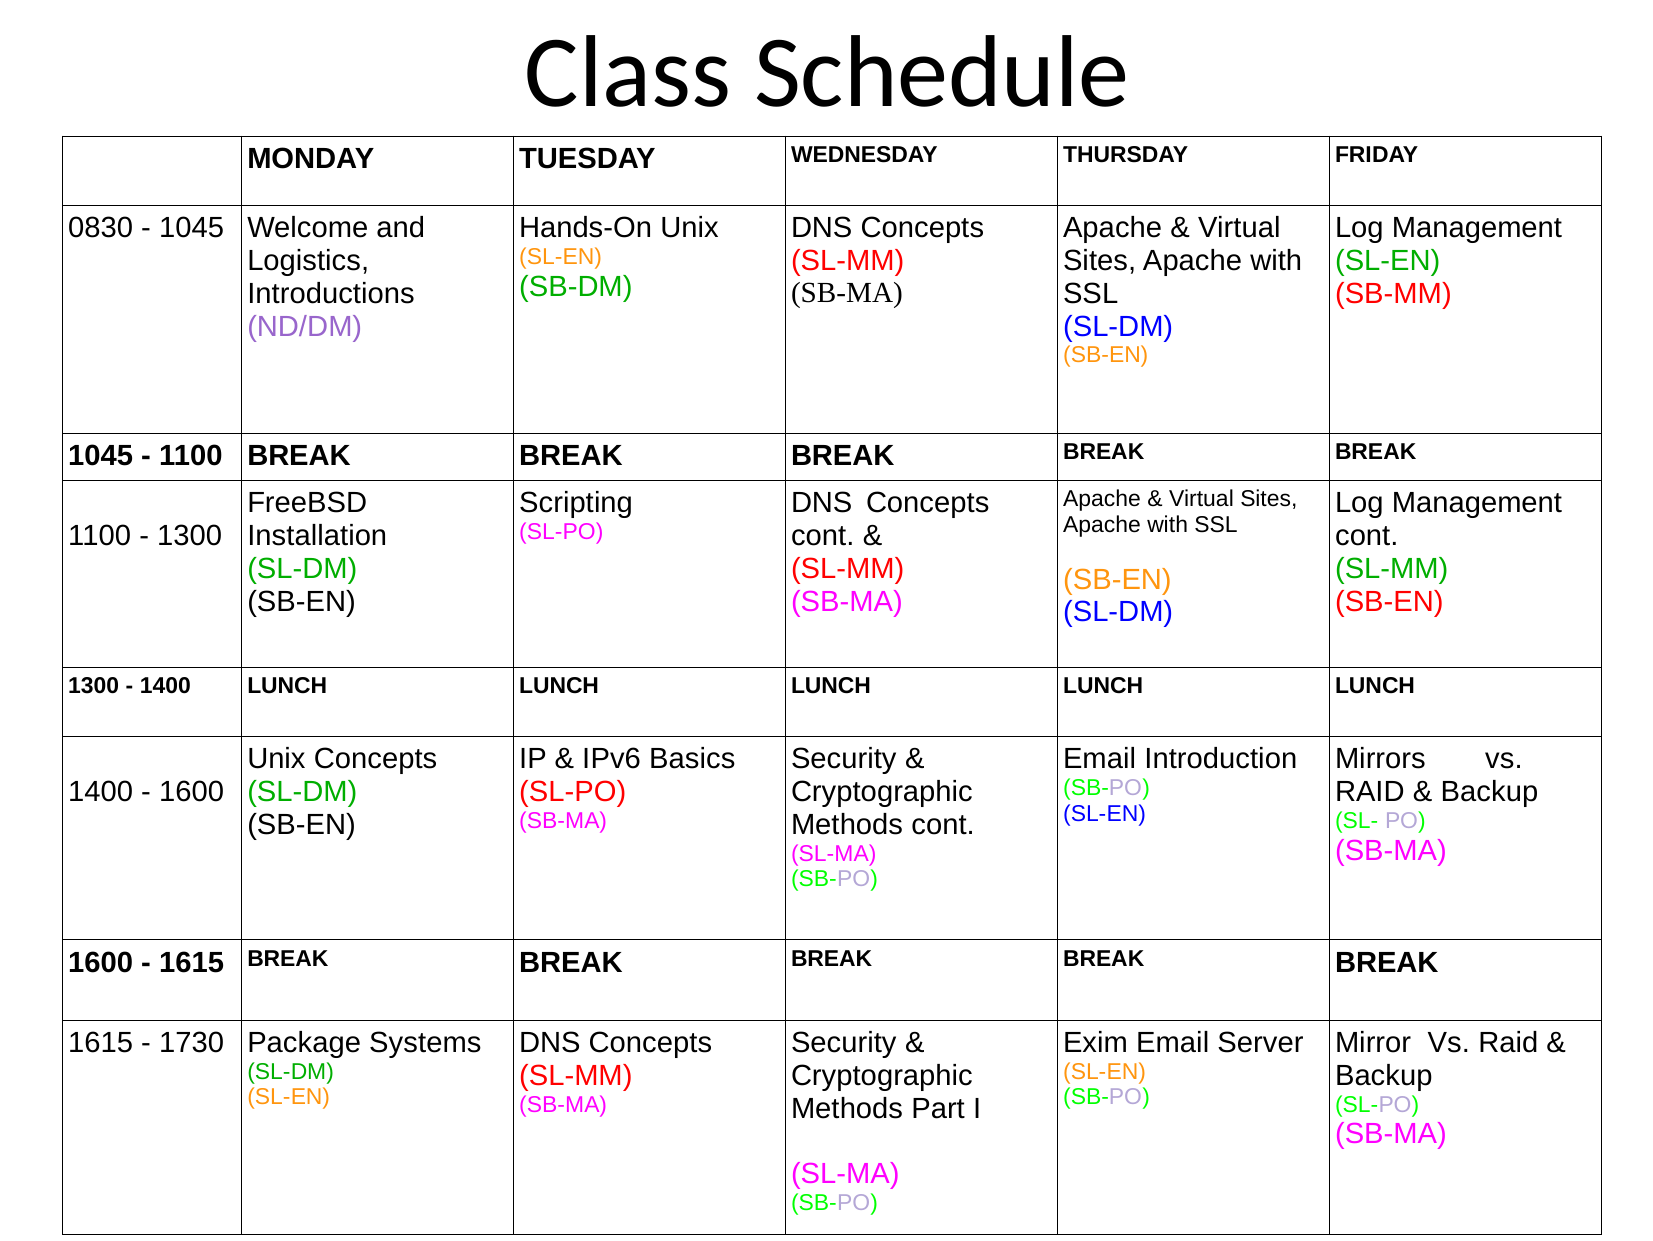

Class Schedule
| Time | MONDAY | TUESDAY | WEDNESDAY | THURSDAY | FRIDAY |
| --- | --- | --- | --- | --- | --- |
| 0830 - 1045 | Welcome and Logistics, Introductions (ND/DM) | Hands-On Unix (SL-EN) (SB-DM) | DNS Concepts (SL-MM) (SB-MA) | Apache & Virtual Sites, Apache with SSL (SL-DM) (SB-EN) | Log Management (SL-EN) (SB-MM) |
| 1045 - 1100 | BREAK | BREAK | BREAK | BREAK | BREAK |
| 1100 - 1300 | FreeBSD Installation (SL-DM) (SB-EN) | Scripting (SL-PO) | DNS Concepts cont. & (SL-MM) (SB-MA) | Apache & Virtual Sites, Apache with SSL (SB-EN) (SL-DM) | Log Management cont. (SL-MM) (SB-EN) |
| 1300 - 1400 | LUNCH | LUNCH | LUNCH | LUNCH | LUNCH |
| 1400 - 1600 | Unix Concepts (SL-DM) (SB-EN) | IP & IPv6 Basics (SL-PO) (SB-MA) | Security & Cryptographic Methods cont. (SL-MA) (SB-PO) | Email Introduction (SB-PO) (SL-EN) | Mirrors vs. RAID & Backup (SL- PO) (SB-MA) |
| 1600 - 1615 | BREAK | BREAK | BREAK | BREAK | BREAK |
| 1615 - 1730 | Package Systems (SL-DM) (SL-EN) | DNS Concepts (SL-MM) (SB-MA) | Security & Cryptographic Methods Part I (SL-MA) (SB-PO) | Exim Email Server (SL-EN) (SB-PO) | Mirror Vs. Raid & Backup (SL-PO) (SB-MA) |